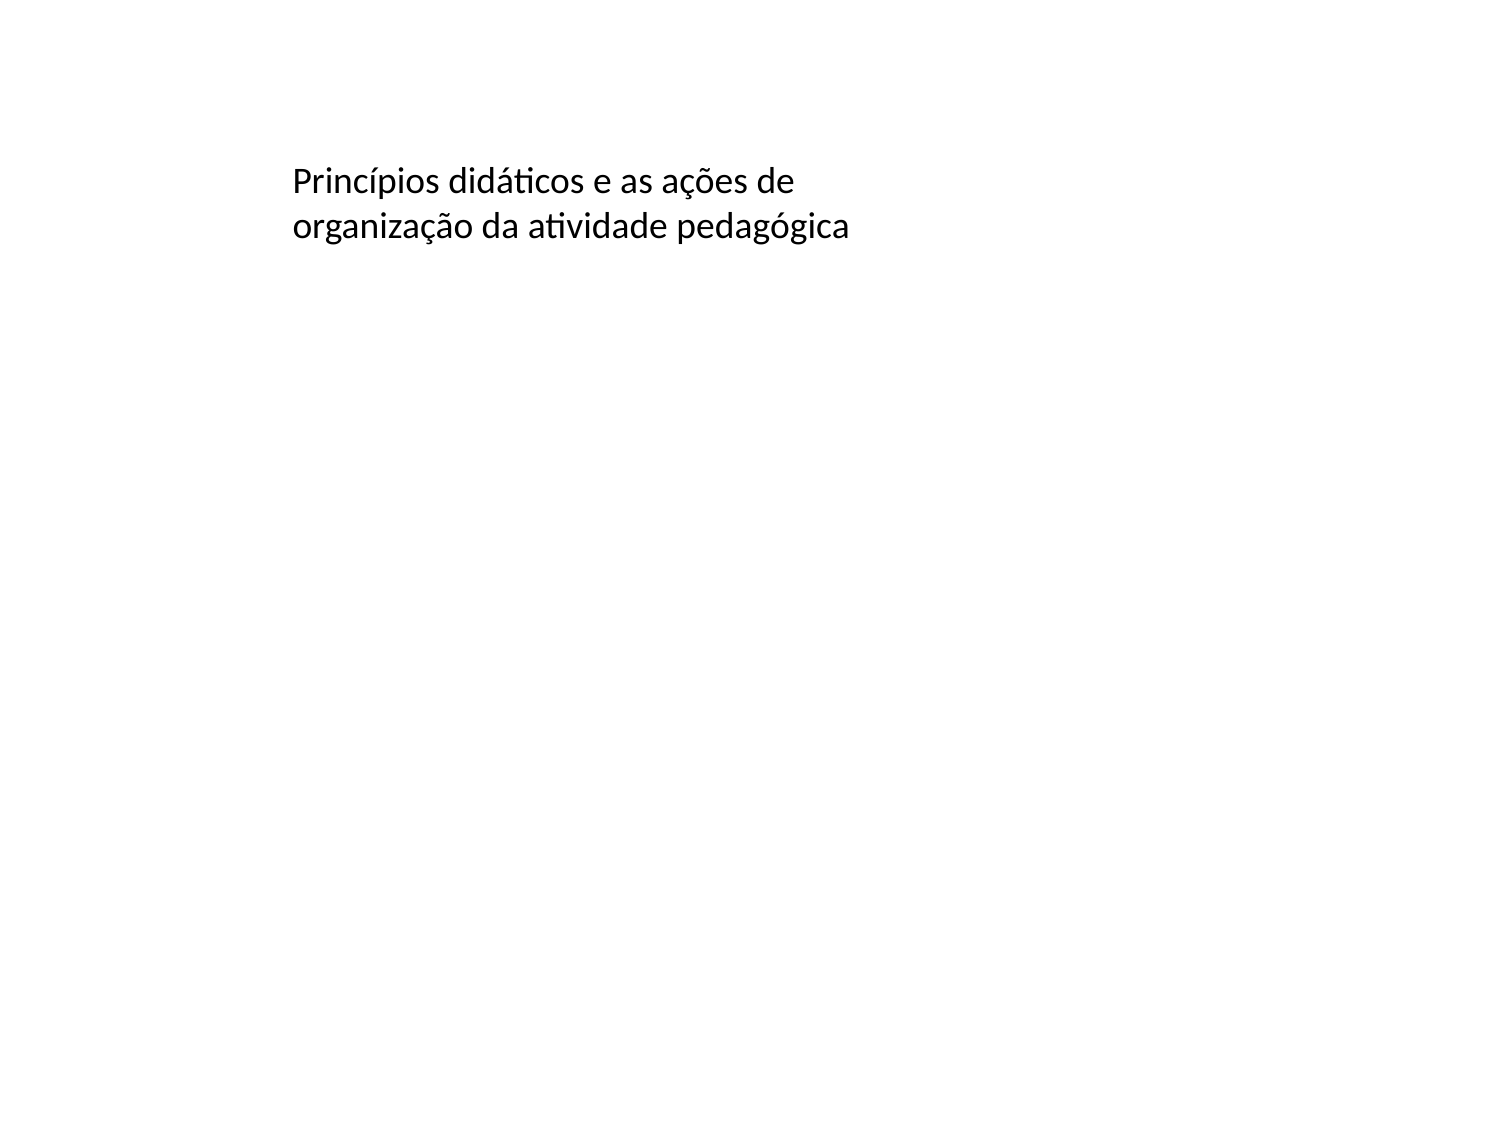

Princípios didáticos e as ações de organização da atividade pedagógica